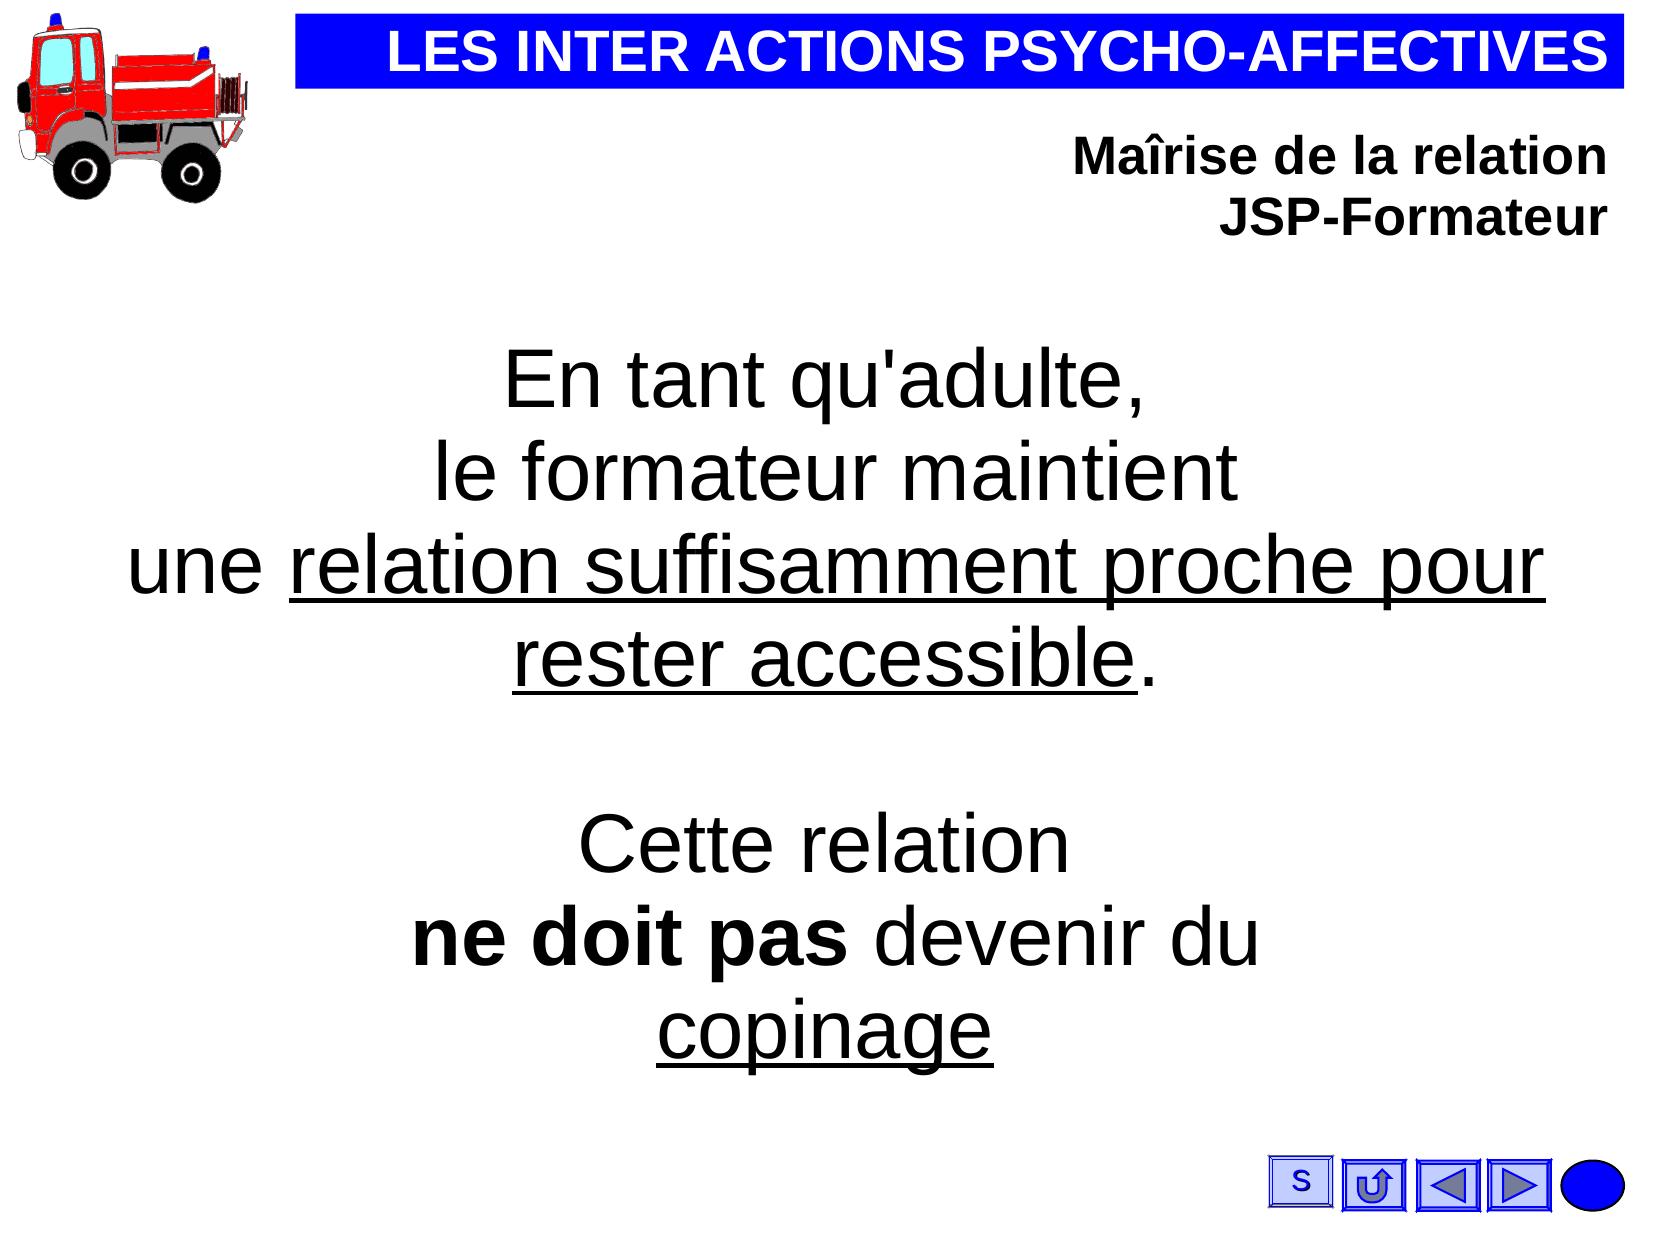

LES INTER ACTIONS PSYCHO-AFFECTIVES
Maîrise de la relation
JSP-Formateur
En tant qu'adulte,
le formateur maintient
une relation suffisamment proche pour rester accessible.
Cette relation
ne doit pas devenir du
copinage